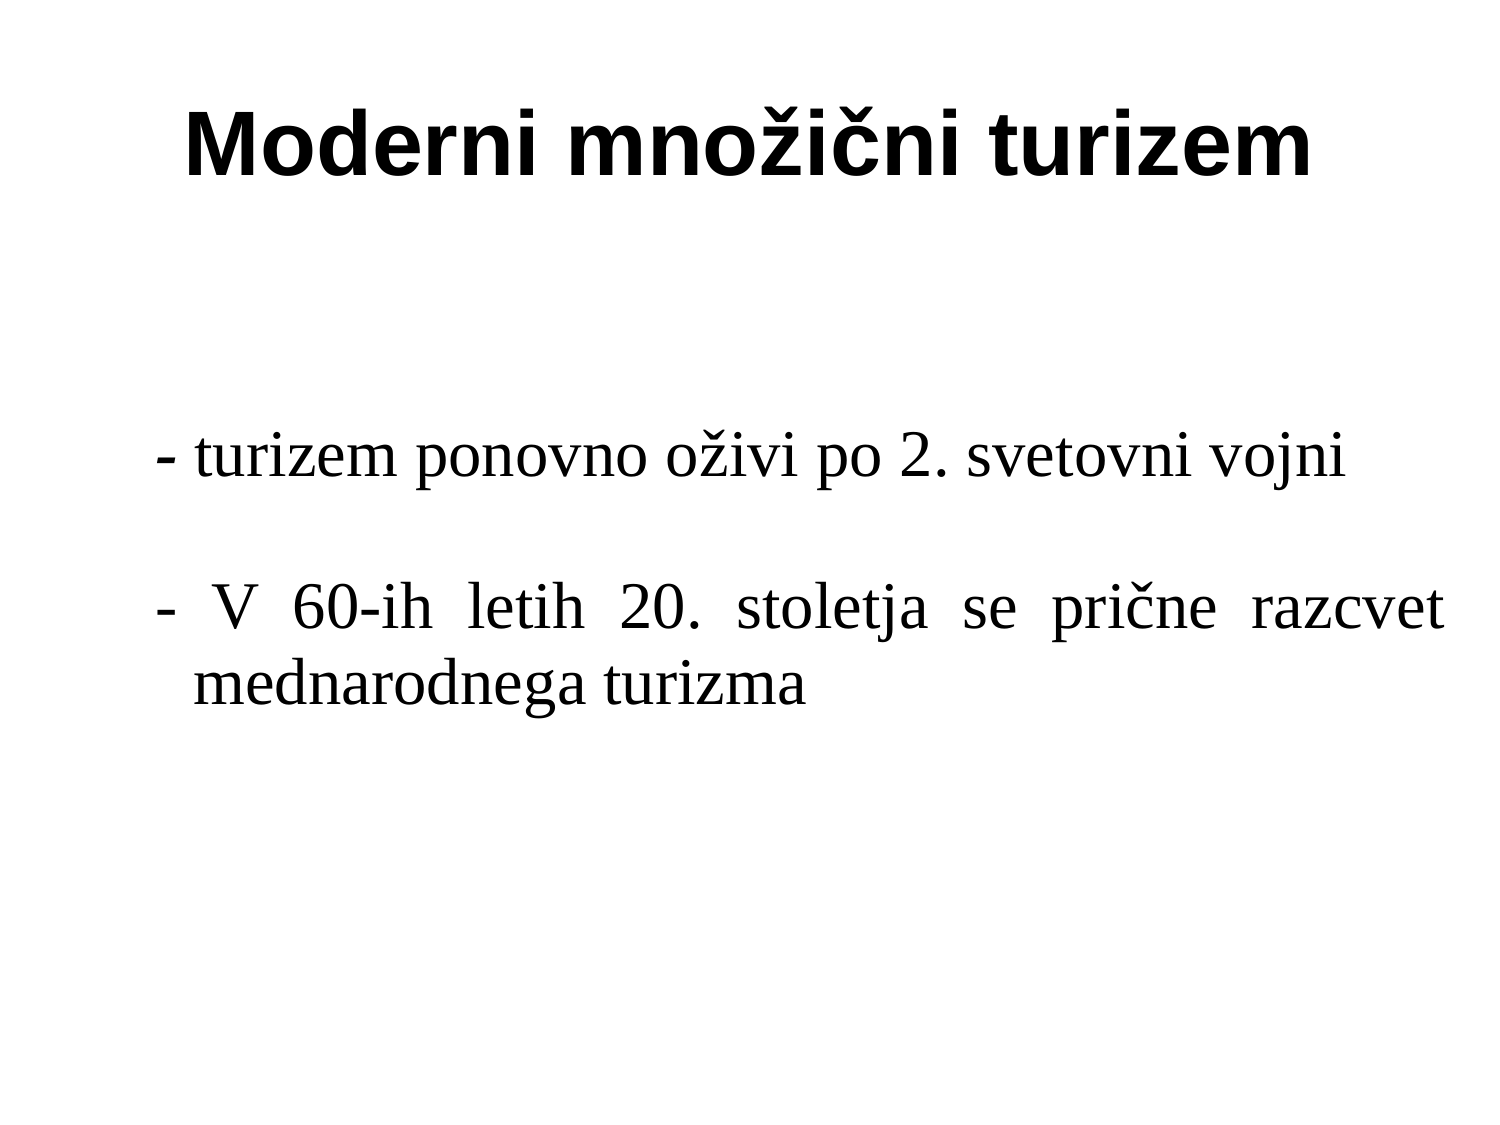

# Moderni množični turizem
- turizem ponovno oživi po 2. svetovni vojni
- V 60-ih letih 20. stoletja se prične razcvet mednarodnega turizma